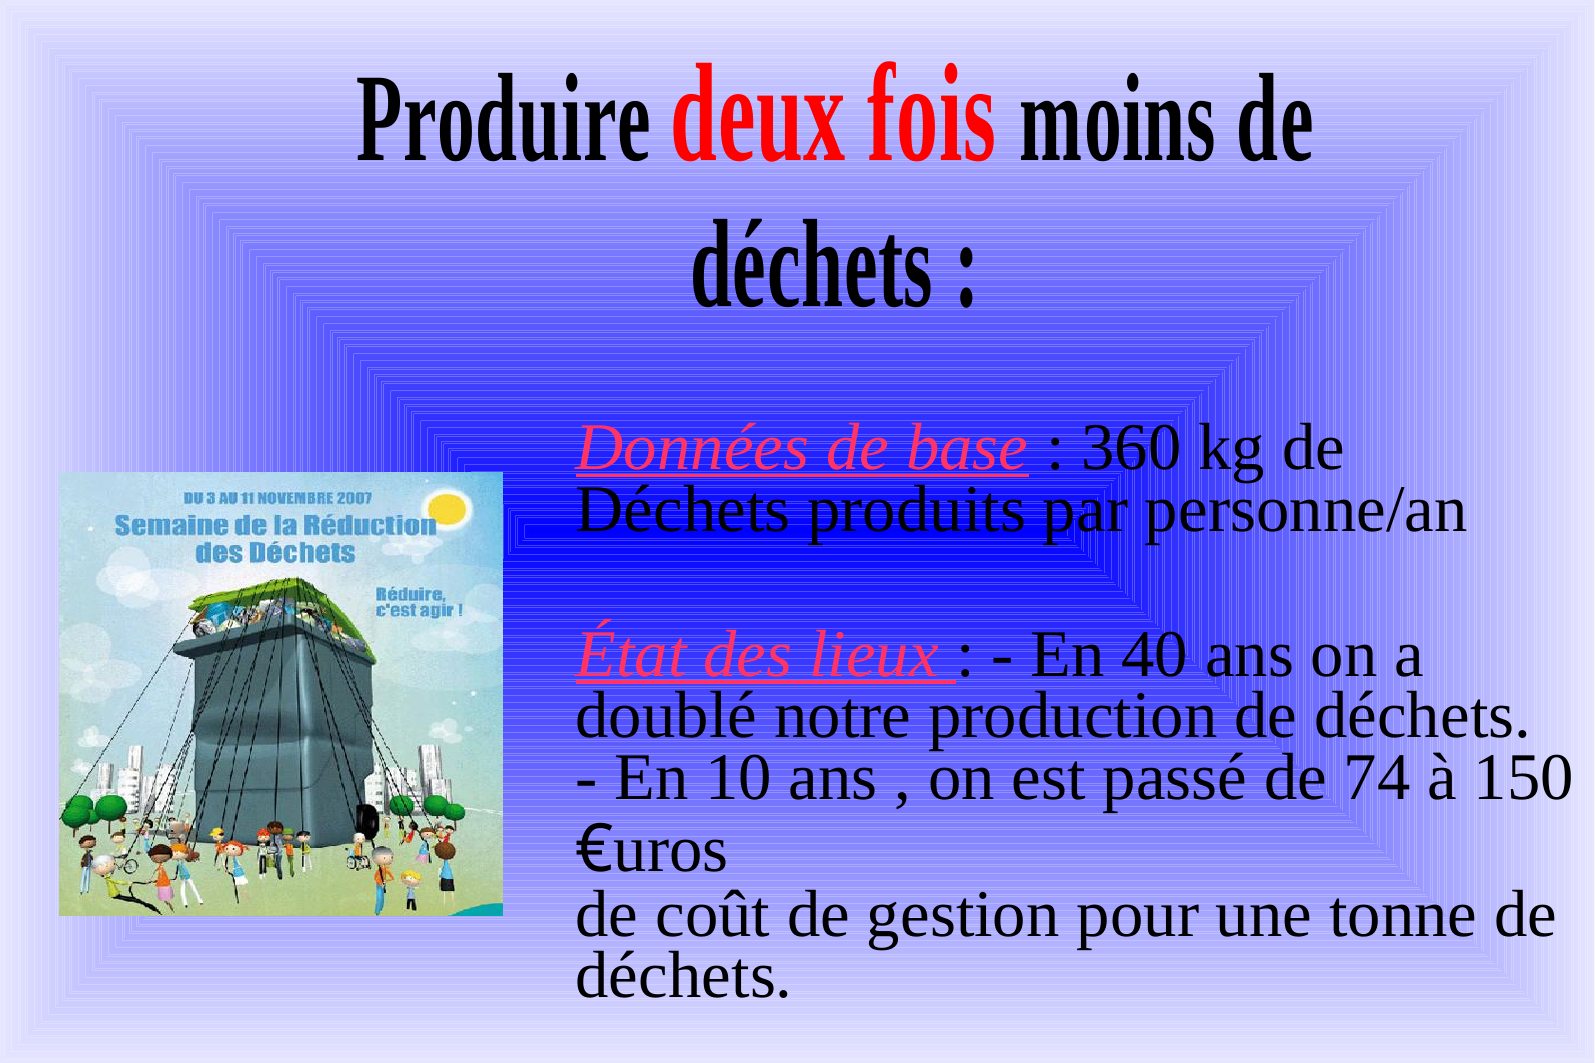

Données de base : 360 kg de Déchets produits par personne/an
État des lieux : - En 40 ans on a doublé notre production de déchets.
- En 10 ans , on est passé de 74 à 150 €uros
de coût de gestion pour une tonne de déchets.